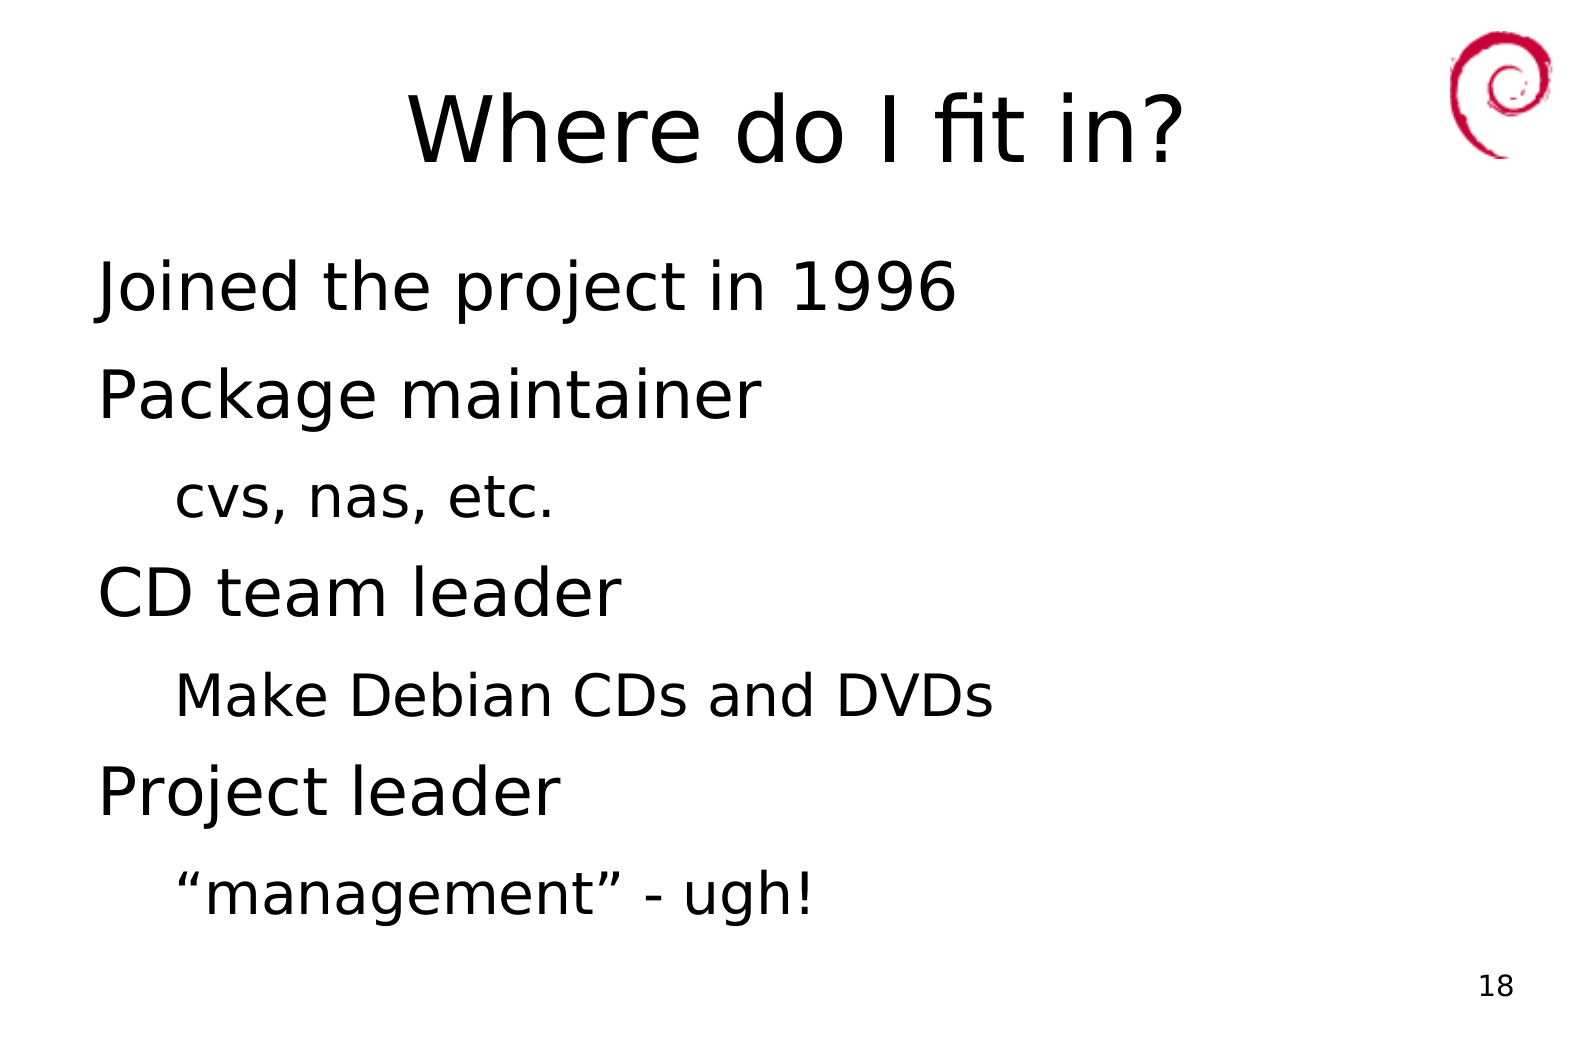

# Where do I fit in?
Joined the project in 1996
Package maintainer
cvs, nas, etc.
CD team leader
Make Debian CDs and DVDs
Project leader
“management” - ugh!
18